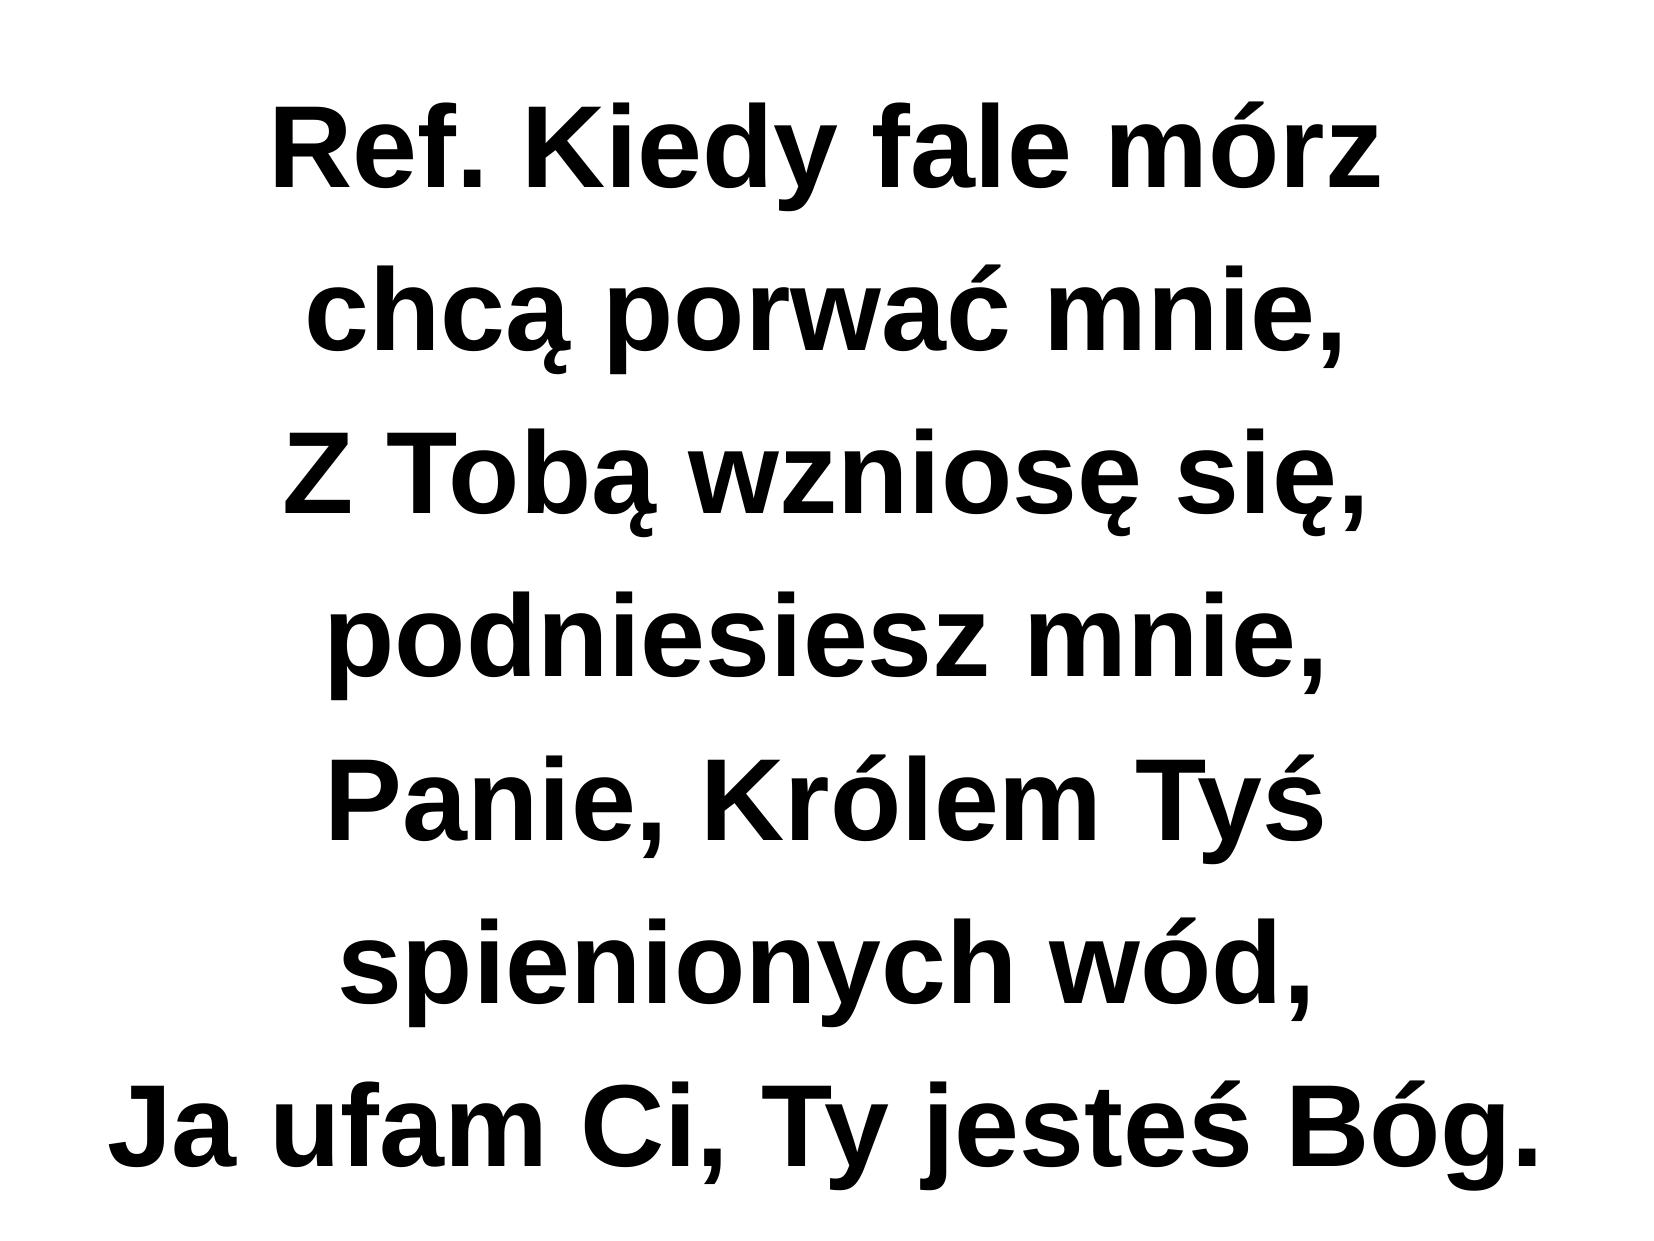

# Ref. Kiedy fale mórz
chcą porwać mnie,
Z Tobą wzniosę się,
podniesiesz mnie,
Panie, Królem Tyś
spienionych wód,
Ja ufam Ci, Ty jesteś Bóg.